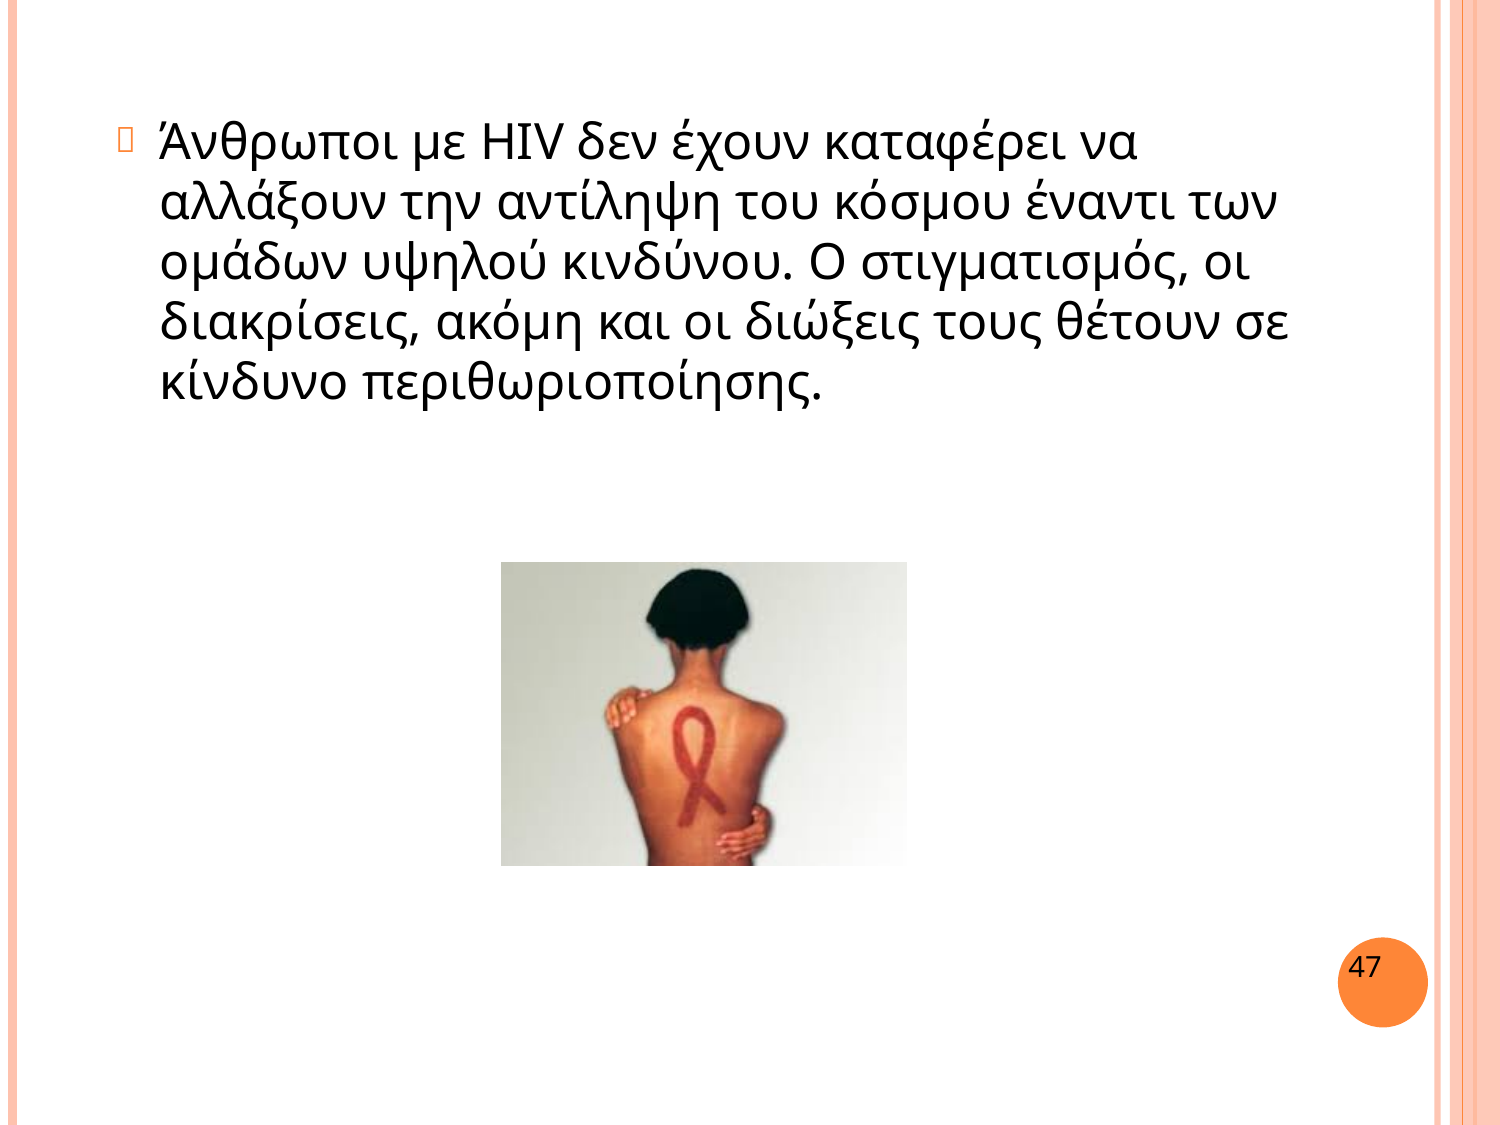

# Άνθρωποι με HIV δεν έχουν καταφέρει να αλλάξουν την αντίληψη του κόσμου έναντι των ομάδων υψηλού κινδύνου. Ο στιγματισμός, οι διακρίσεις, ακόμη και οι διώξεις τους θέτουν σε κίνδυνο περιθωριοποίησης.